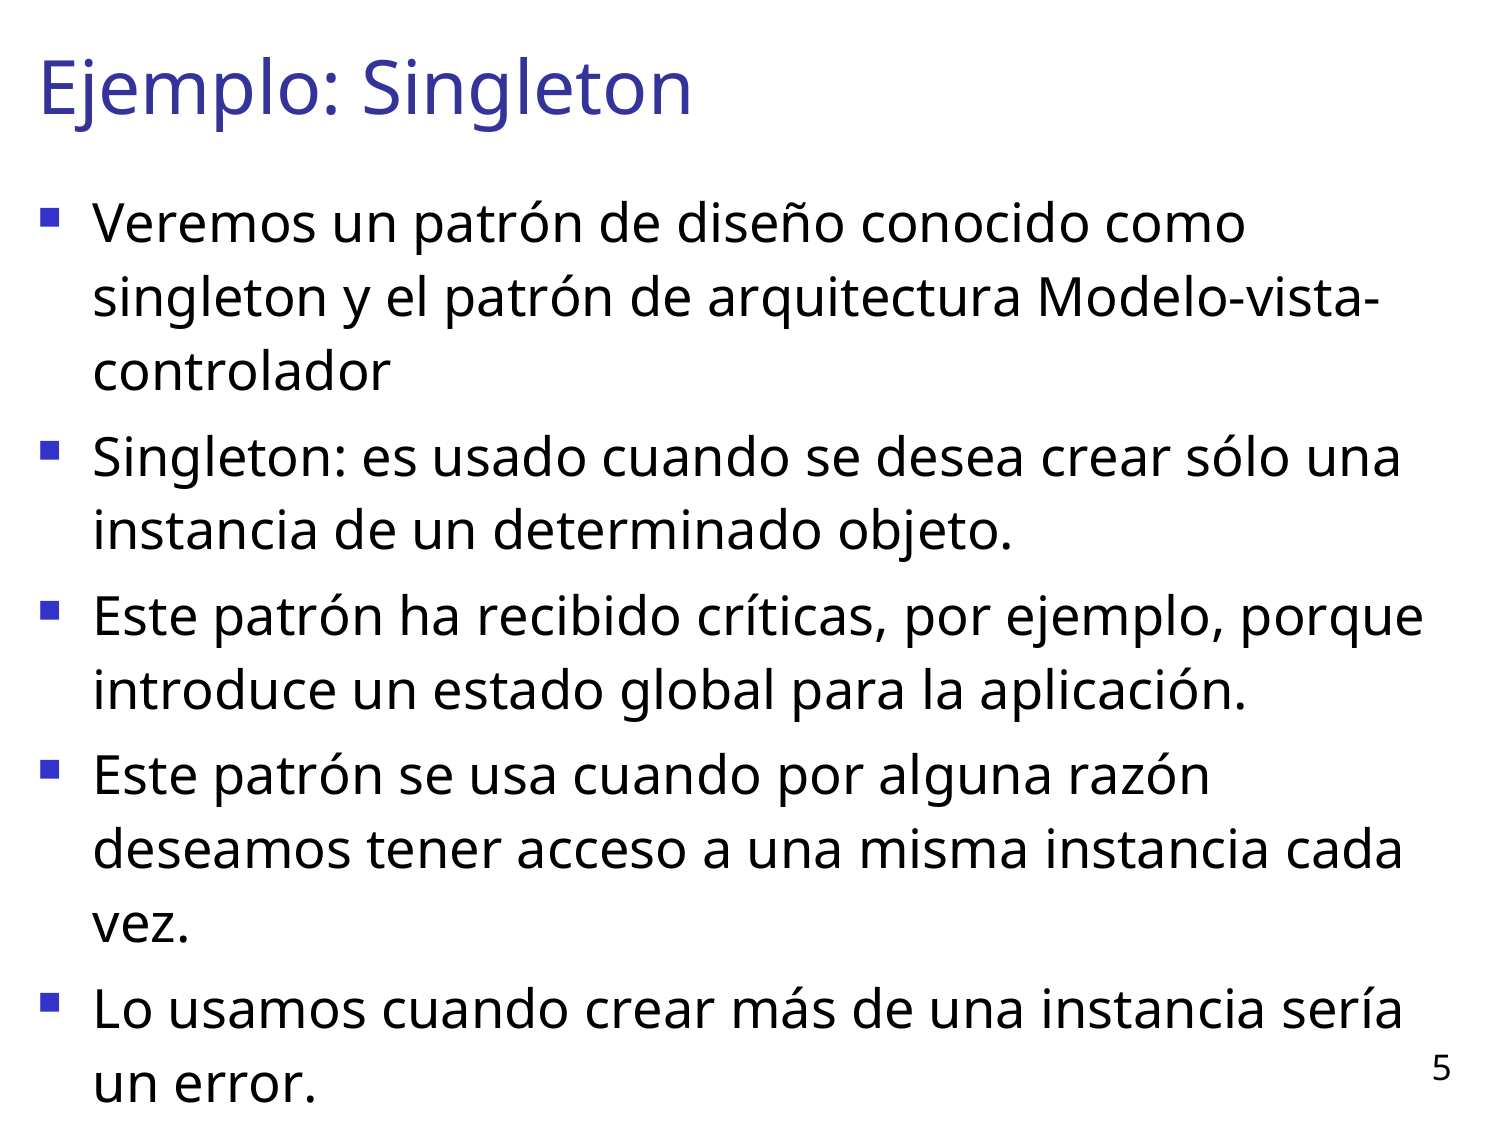

# Ejemplo: Singleton
Veremos un patrón de diseño conocido como singleton y el patrón de arquitectura Modelo-vista-controlador
Singleton: es usado cuando se desea crear sólo una instancia de un determinado objeto.
Este patrón ha recibido críticas, por ejemplo, porque introduce un estado global para la aplicación.
Este patrón se usa cuando por alguna razón deseamos tener acceso a una misma instancia cada vez.
Lo usamos cuando crear más de una instancia sería un error.
5